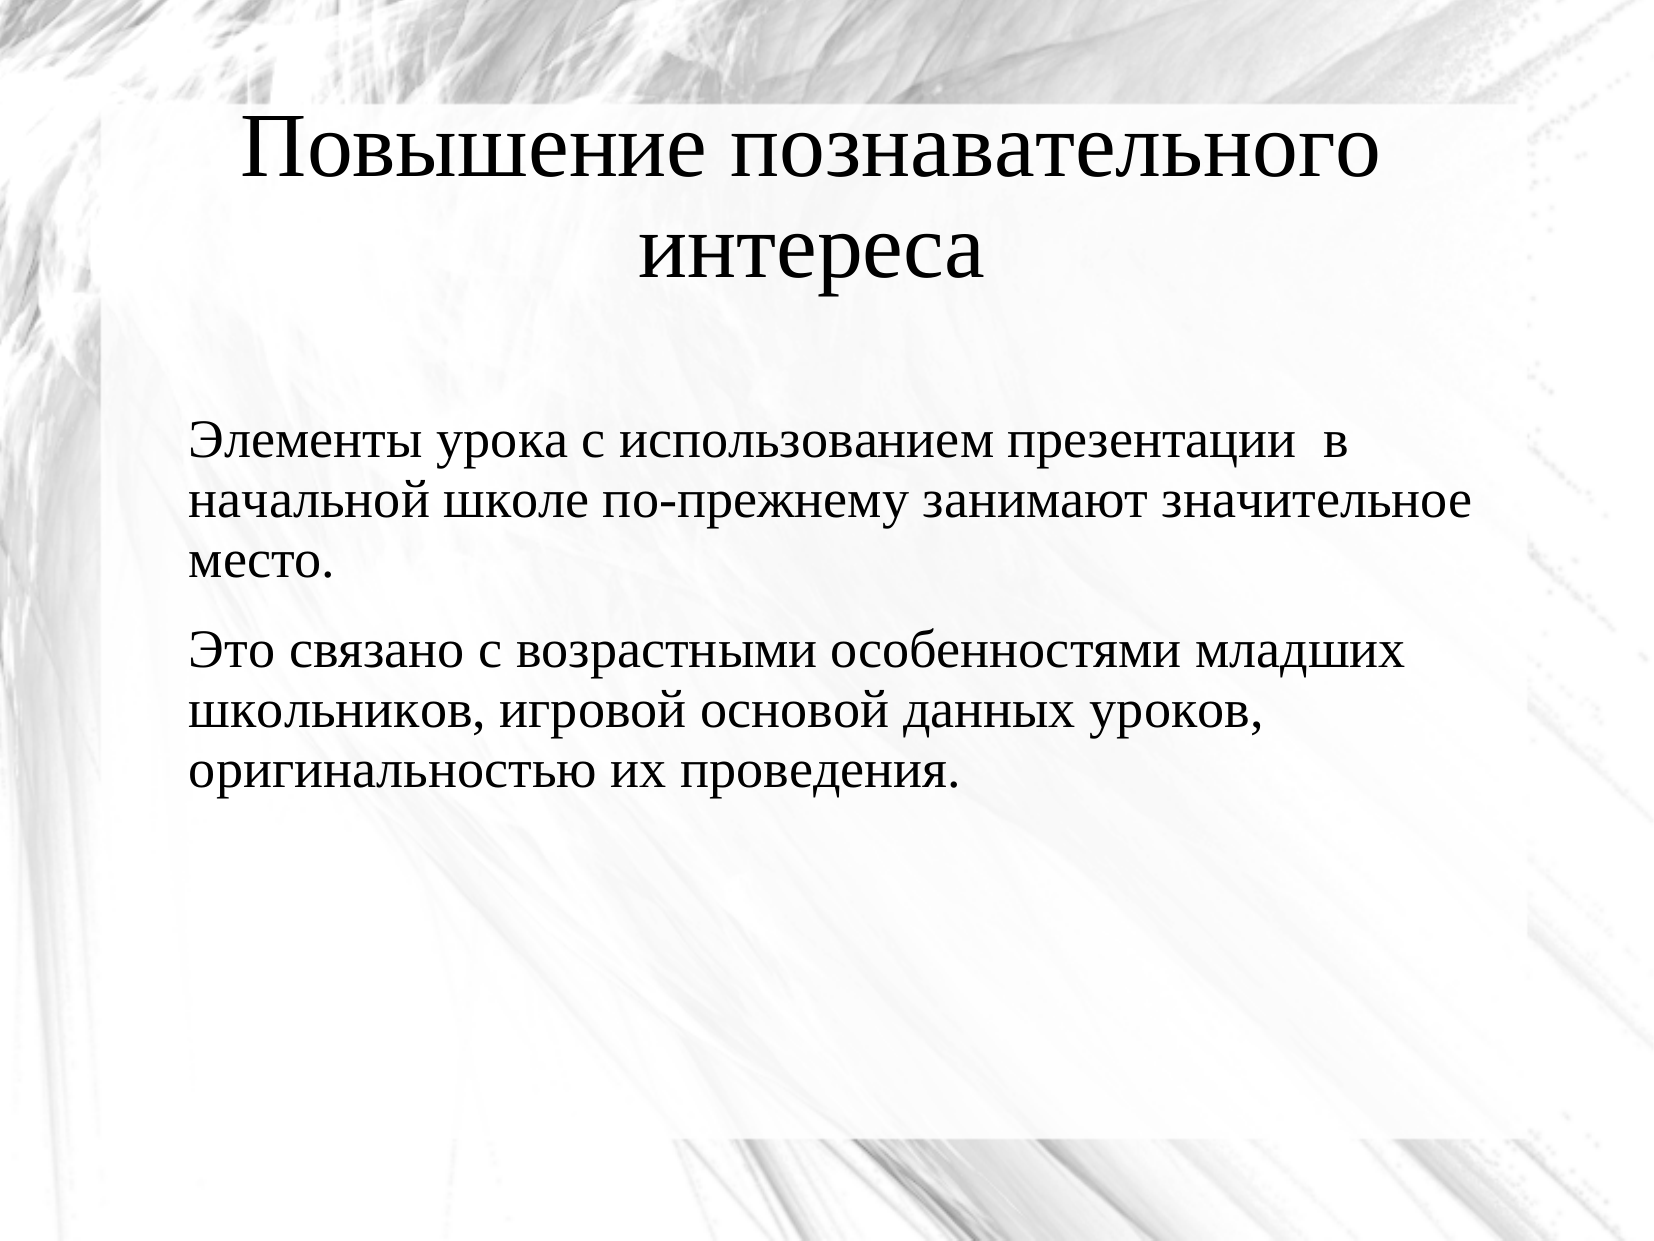

# Повышение познавательного интереса
Элементы урока с использованием презентации в начальной школе по-прежнему занимают значительное место.
Это связано с возрастными особенностями младших школьников, игровой основой данных уроков, оригинальностью их проведения.